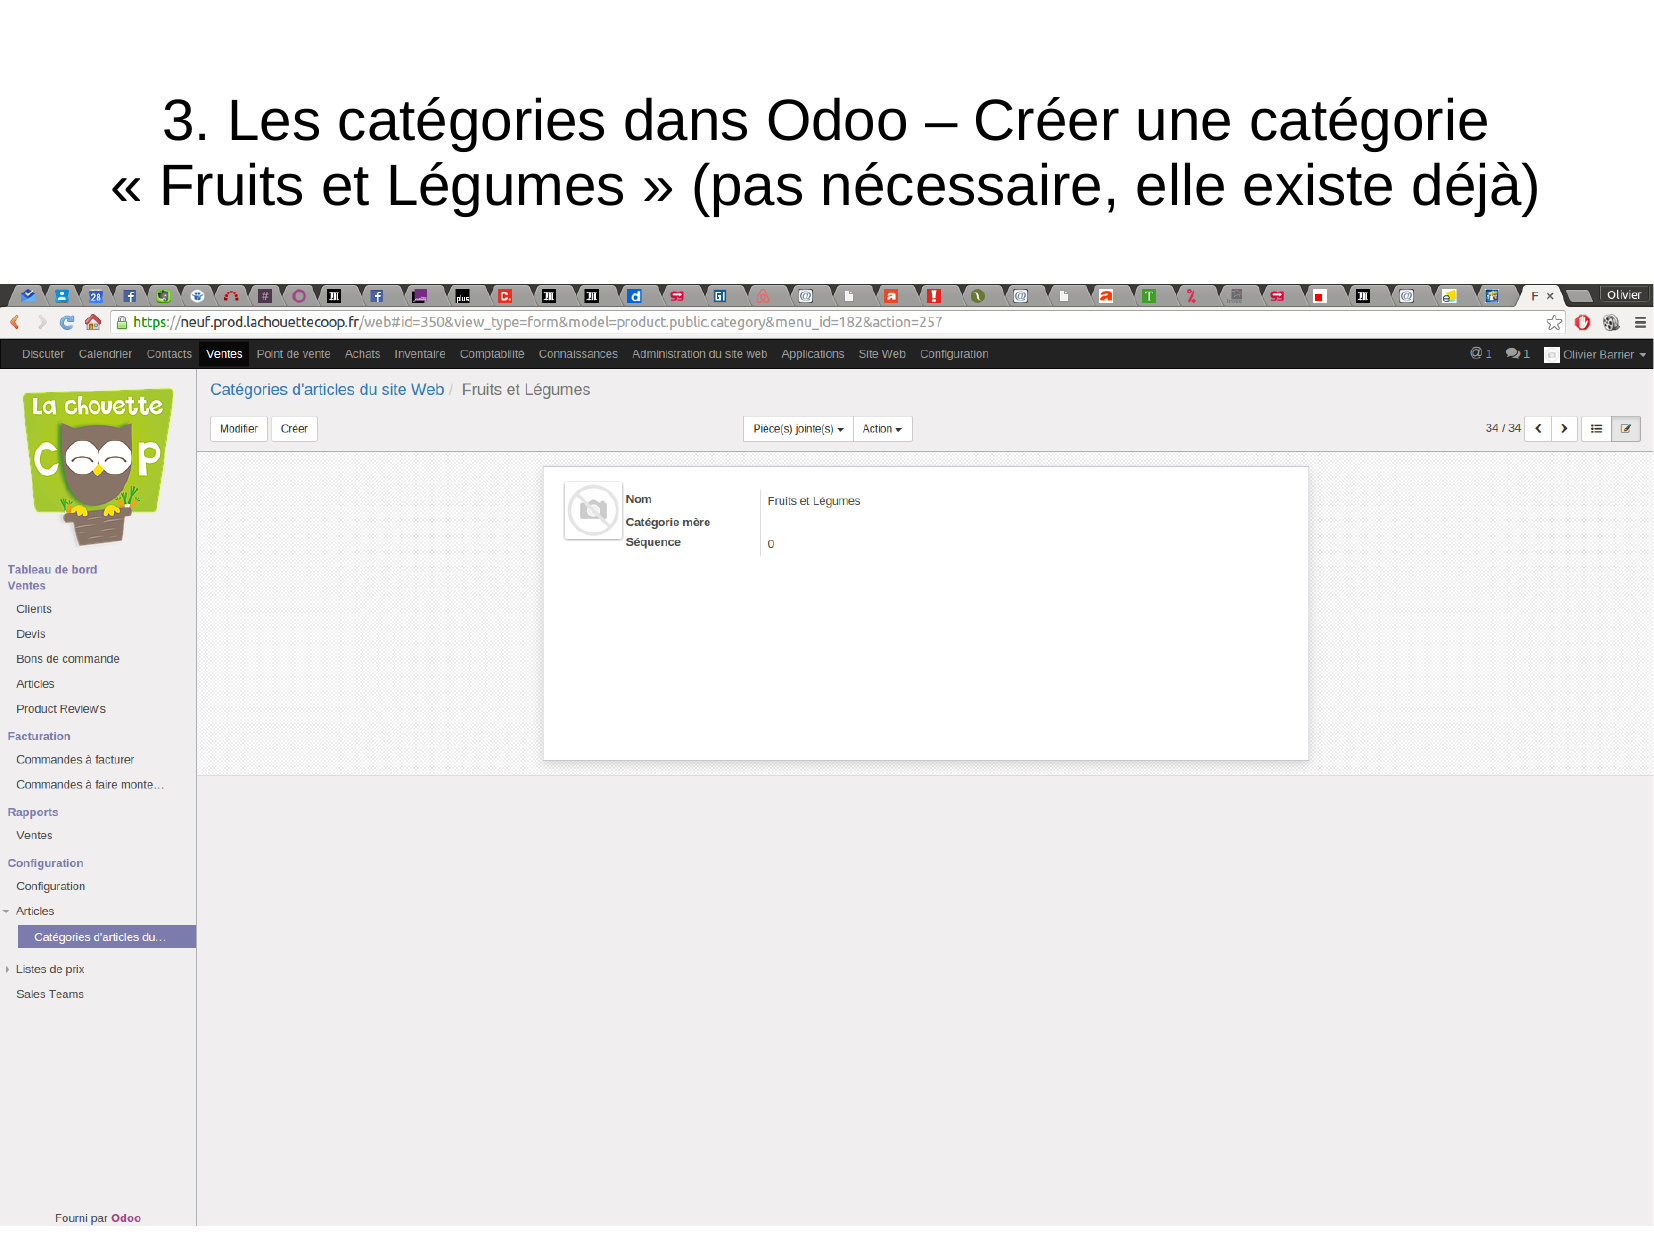

# 3. Les catégories dans Odoo – Créer une catégorie « Fruits et Légumes » (pas nécessaire, elle existe déjà)